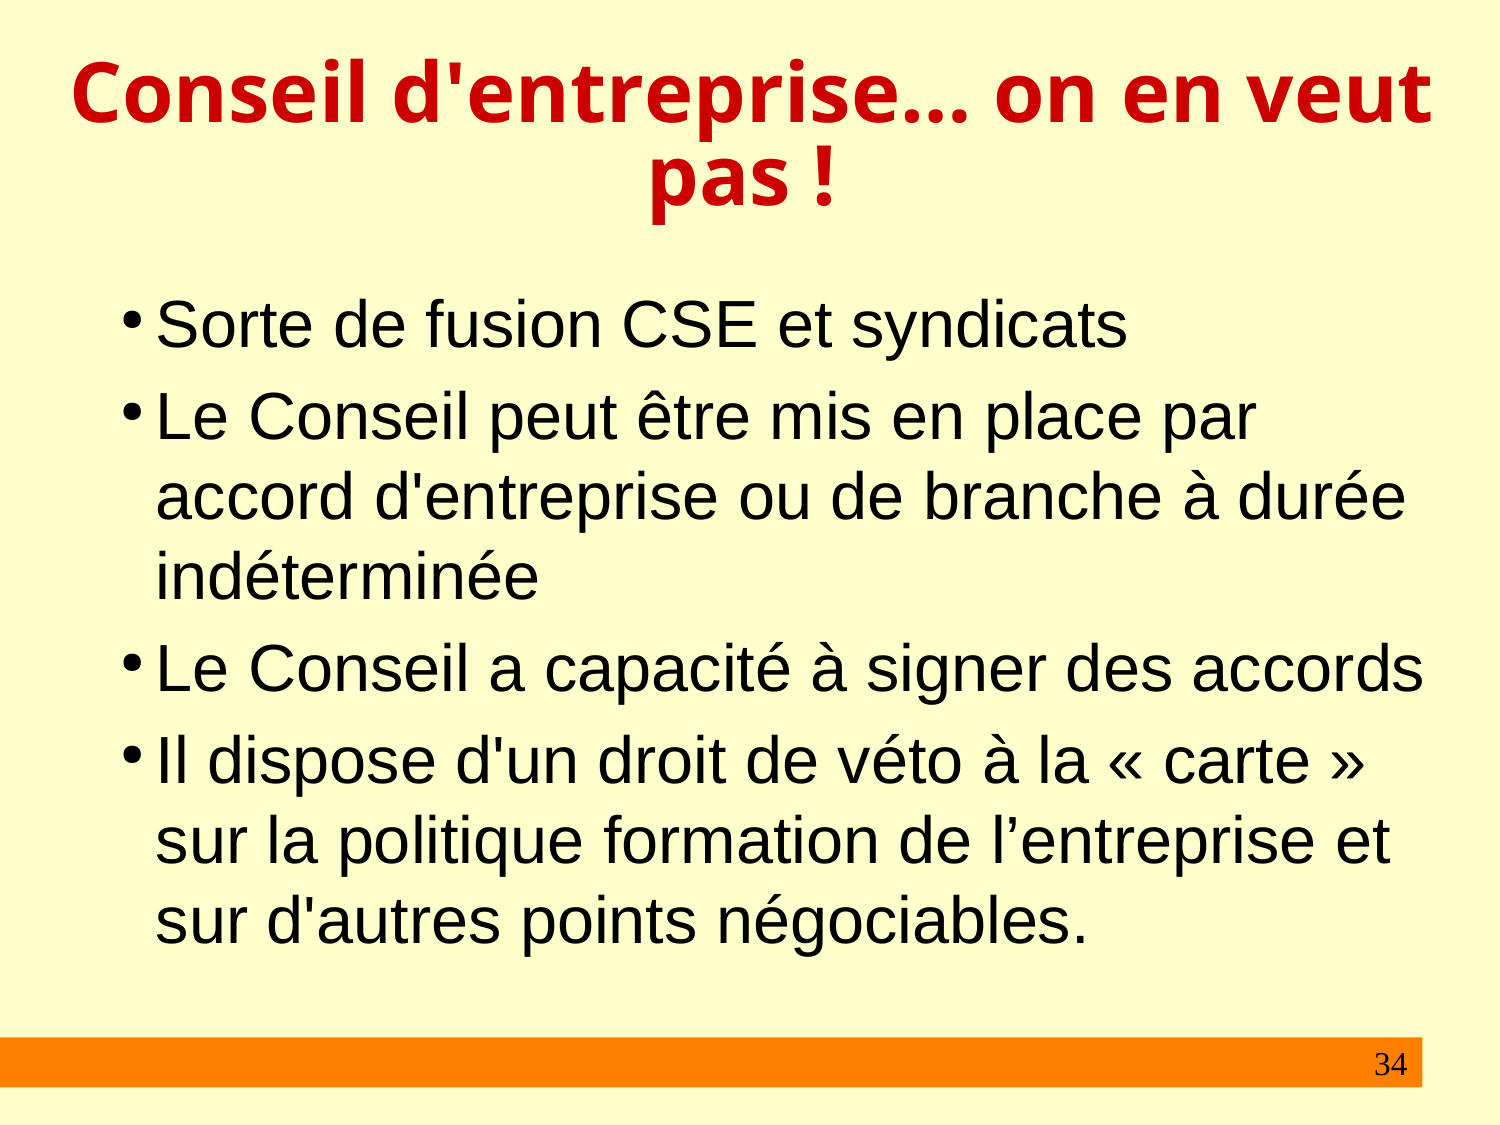

# Conseil d'entreprise… on en veut pas !
Sorte de fusion CSE et syndicats
Le Conseil peut être mis en place par accord d'entreprise ou de branche à durée indéterminée
Le Conseil a capacité à signer des accords
Il dispose d'un droit de véto à la « carte » sur la politique formation de l’entreprise et sur d'autres points négociables.